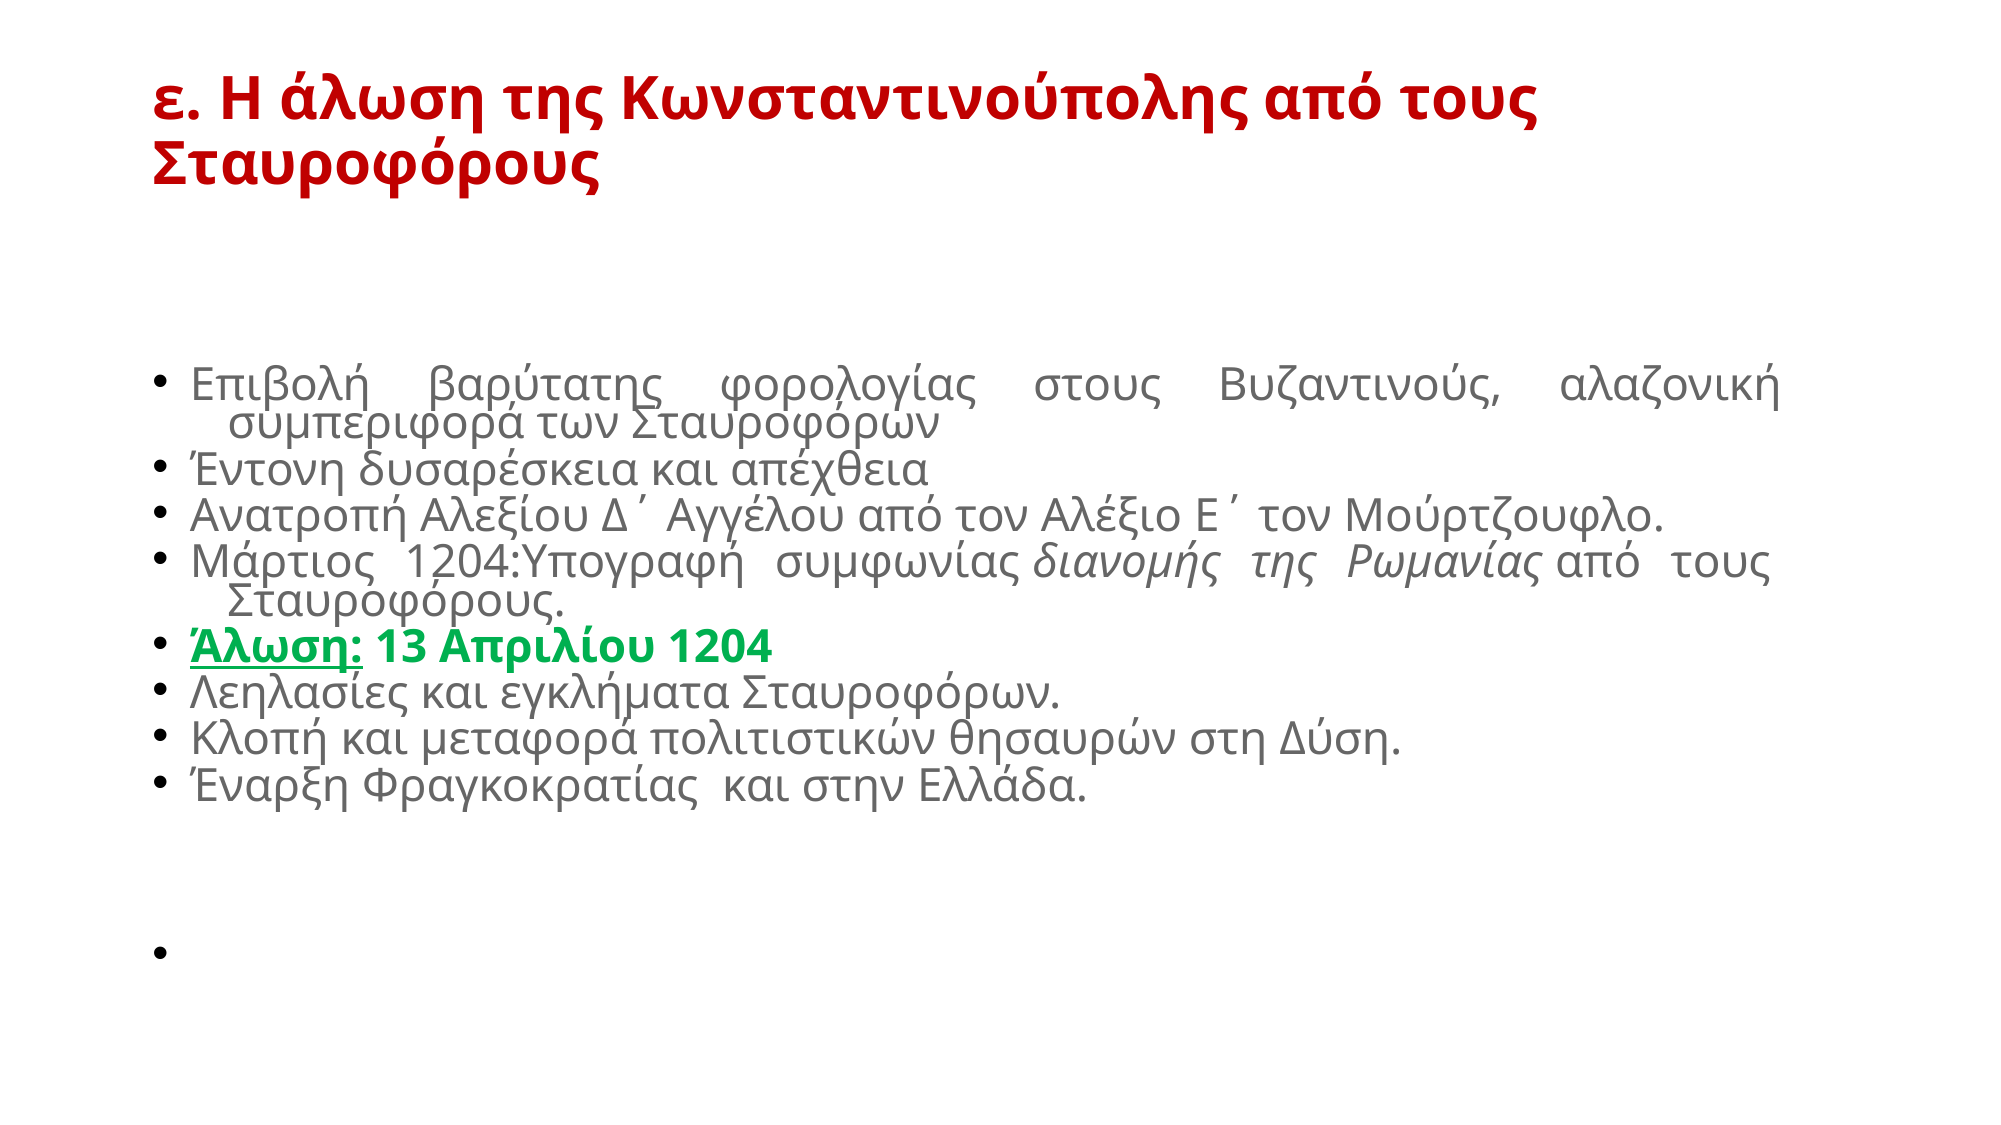

# ε. Η άλωση της Κωνσταντινούπολης από τους Σταυροφόρους
Επιβολή βαρύτατης φορολογίας στους Βυζαντινούς, αλαζονική συμπεριφορά των Σταυροφόρων
Έντονη δυσαρέσκεια και απέχθεια
Ανατροπή Αλεξίου Δ΄ Αγγέλου από τον Αλέξιο Ε΄ τον Μούρτζουφλο.
Μάρτιος 1204:Υπογραφή συμφωνίας διανομής της Ρωμανίας από τους  Σταυροφόρους.
Άλωση: 13 Απριλίου 1204
Λεηλασίες και εγκλήματα Σταυροφόρων.
Κλοπή και μεταφορά πολιτιστικών θησαυρών στη Δύση.
Έναρξη Φραγκοκρατίας  και στην Ελλάδα.